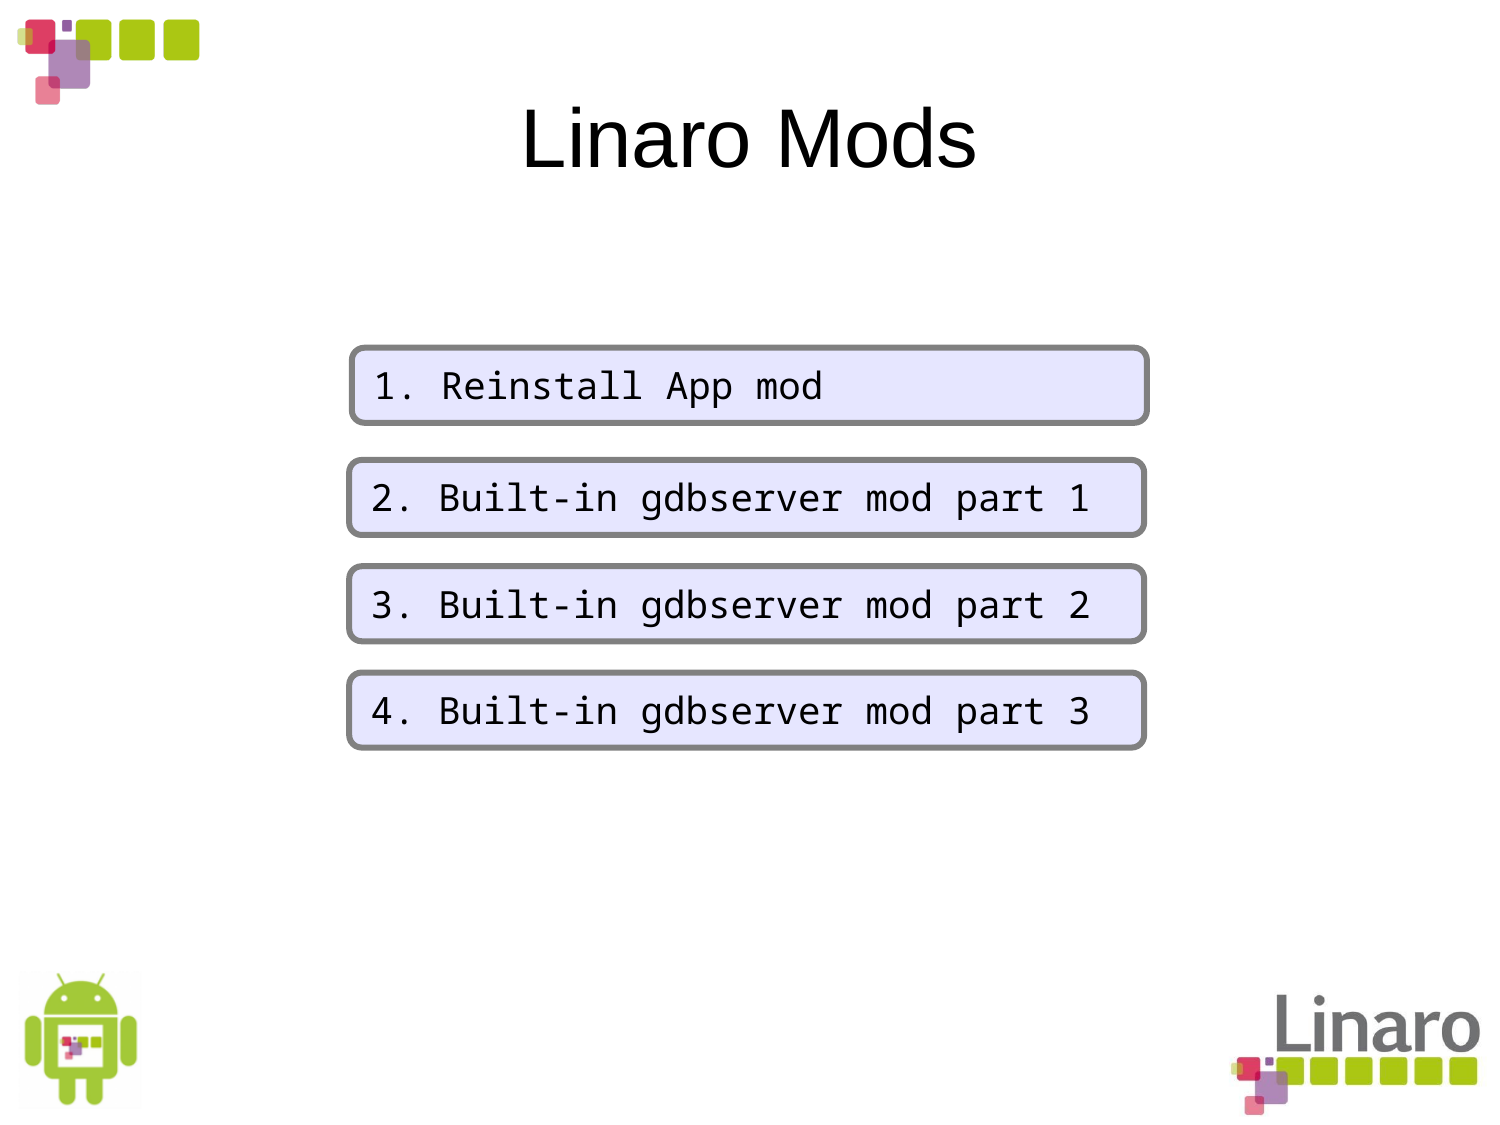

# Linaro Mods
1. Reinstall App mod
2. Built-in gdbserver mod part 1
3. Built-in gdbserver mod part 2
4. Built-in gdbserver mod part 3